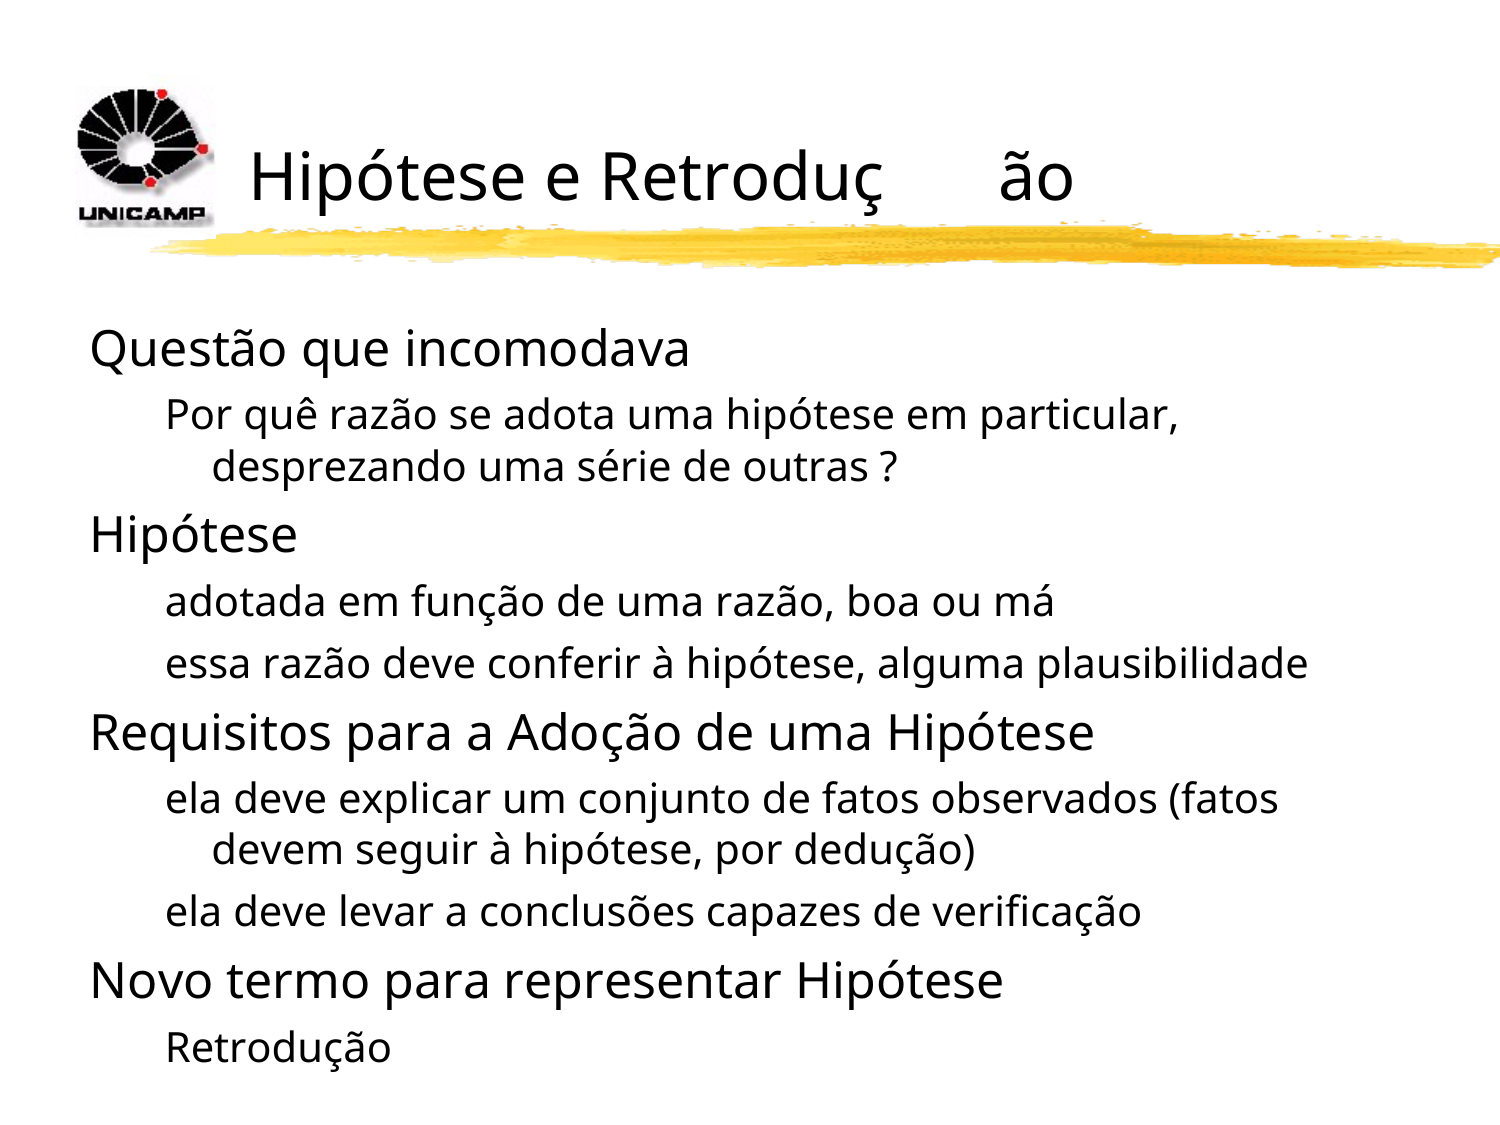

# Hipótese e Retroduç	ão
Questão que incomodava
Por quê razão se adota uma hipótese em particular, desprezando uma série de outras ?
Hipótese
adotada em função de uma razão, boa ou má
essa razão deve conferir à hipótese, alguma plausibilidade
Requisitos para a Adoção de uma Hipótese
ela deve explicar um conjunto de fatos observados (fatos devem seguir à hipótese, por dedução)
ela deve levar a conclusões capazes de verificação
Novo termo para representar Hipótese
Retrodução